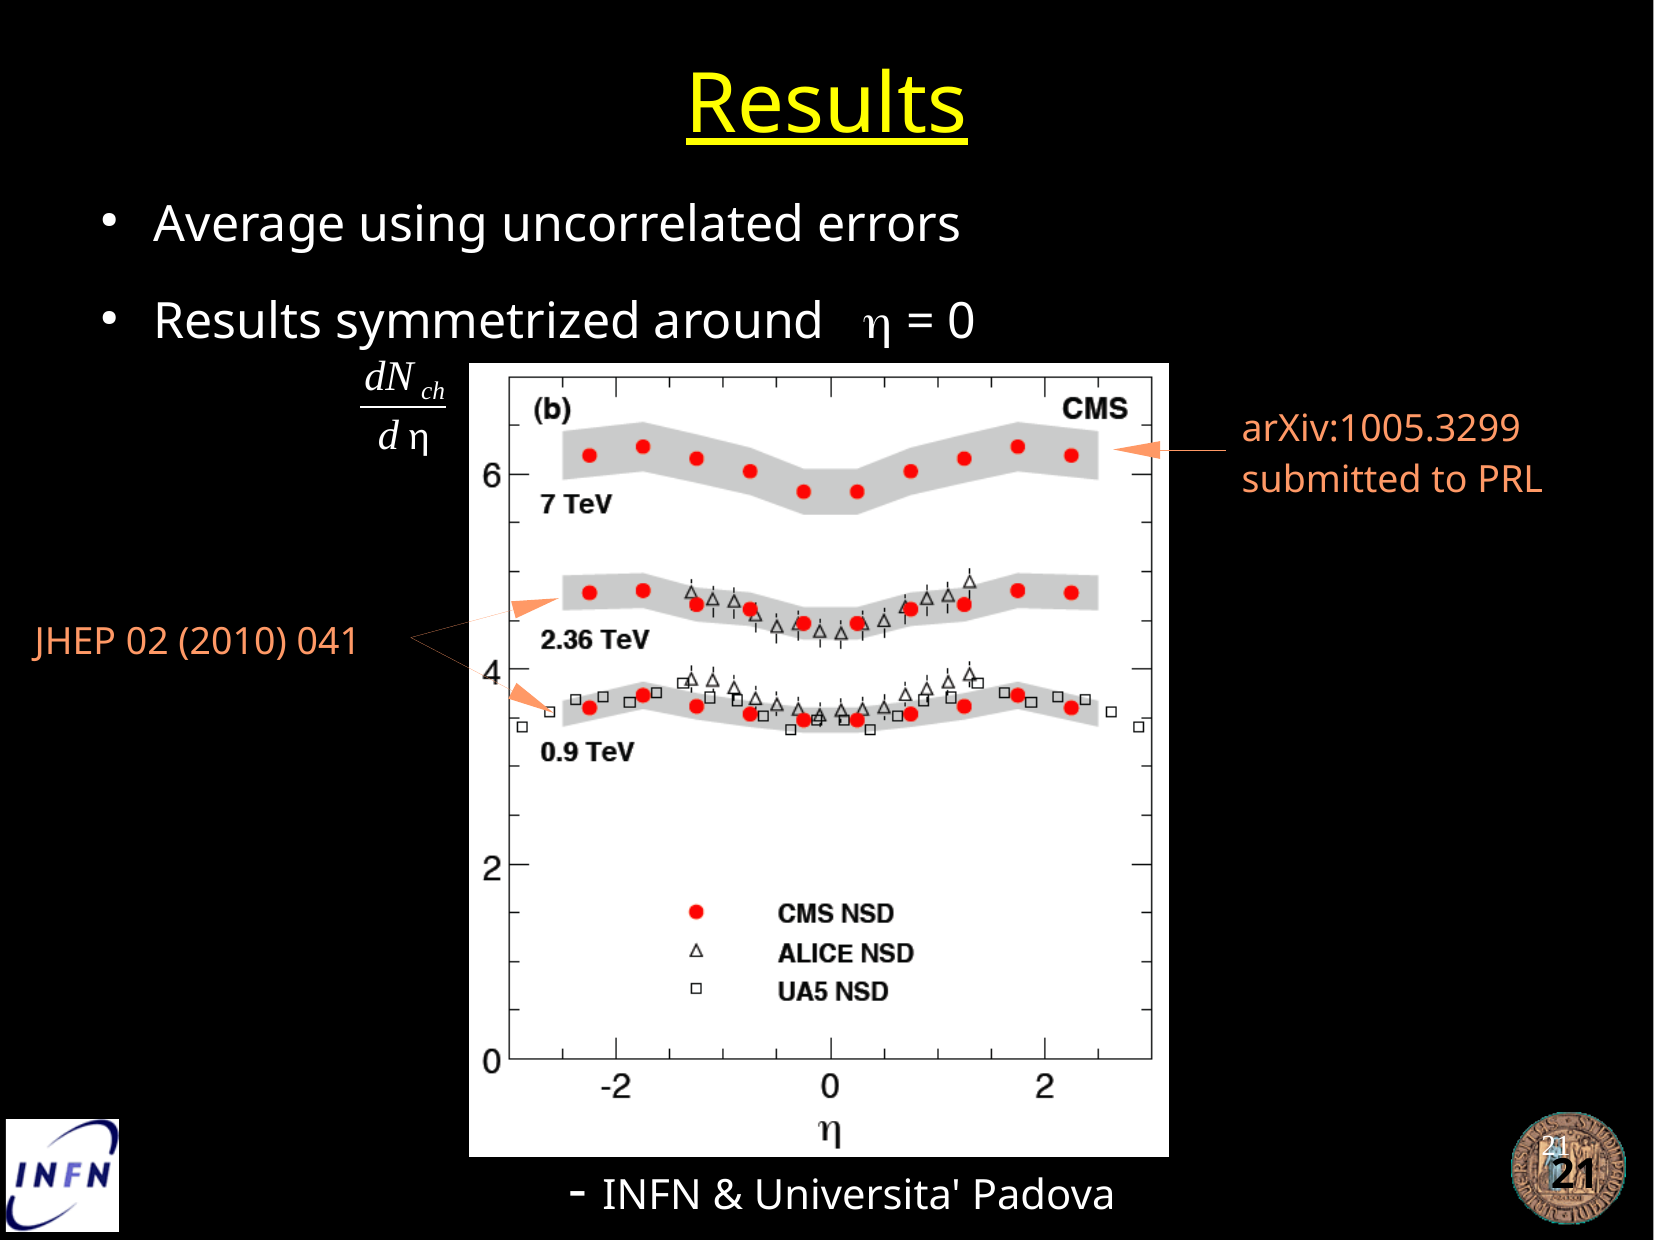

# Results
Average using uncorrelated errors
Results symmetrized around h = 0
4
arXiv:1005.3299
submitted to PRL
JHEP 02 (2010) 041
21